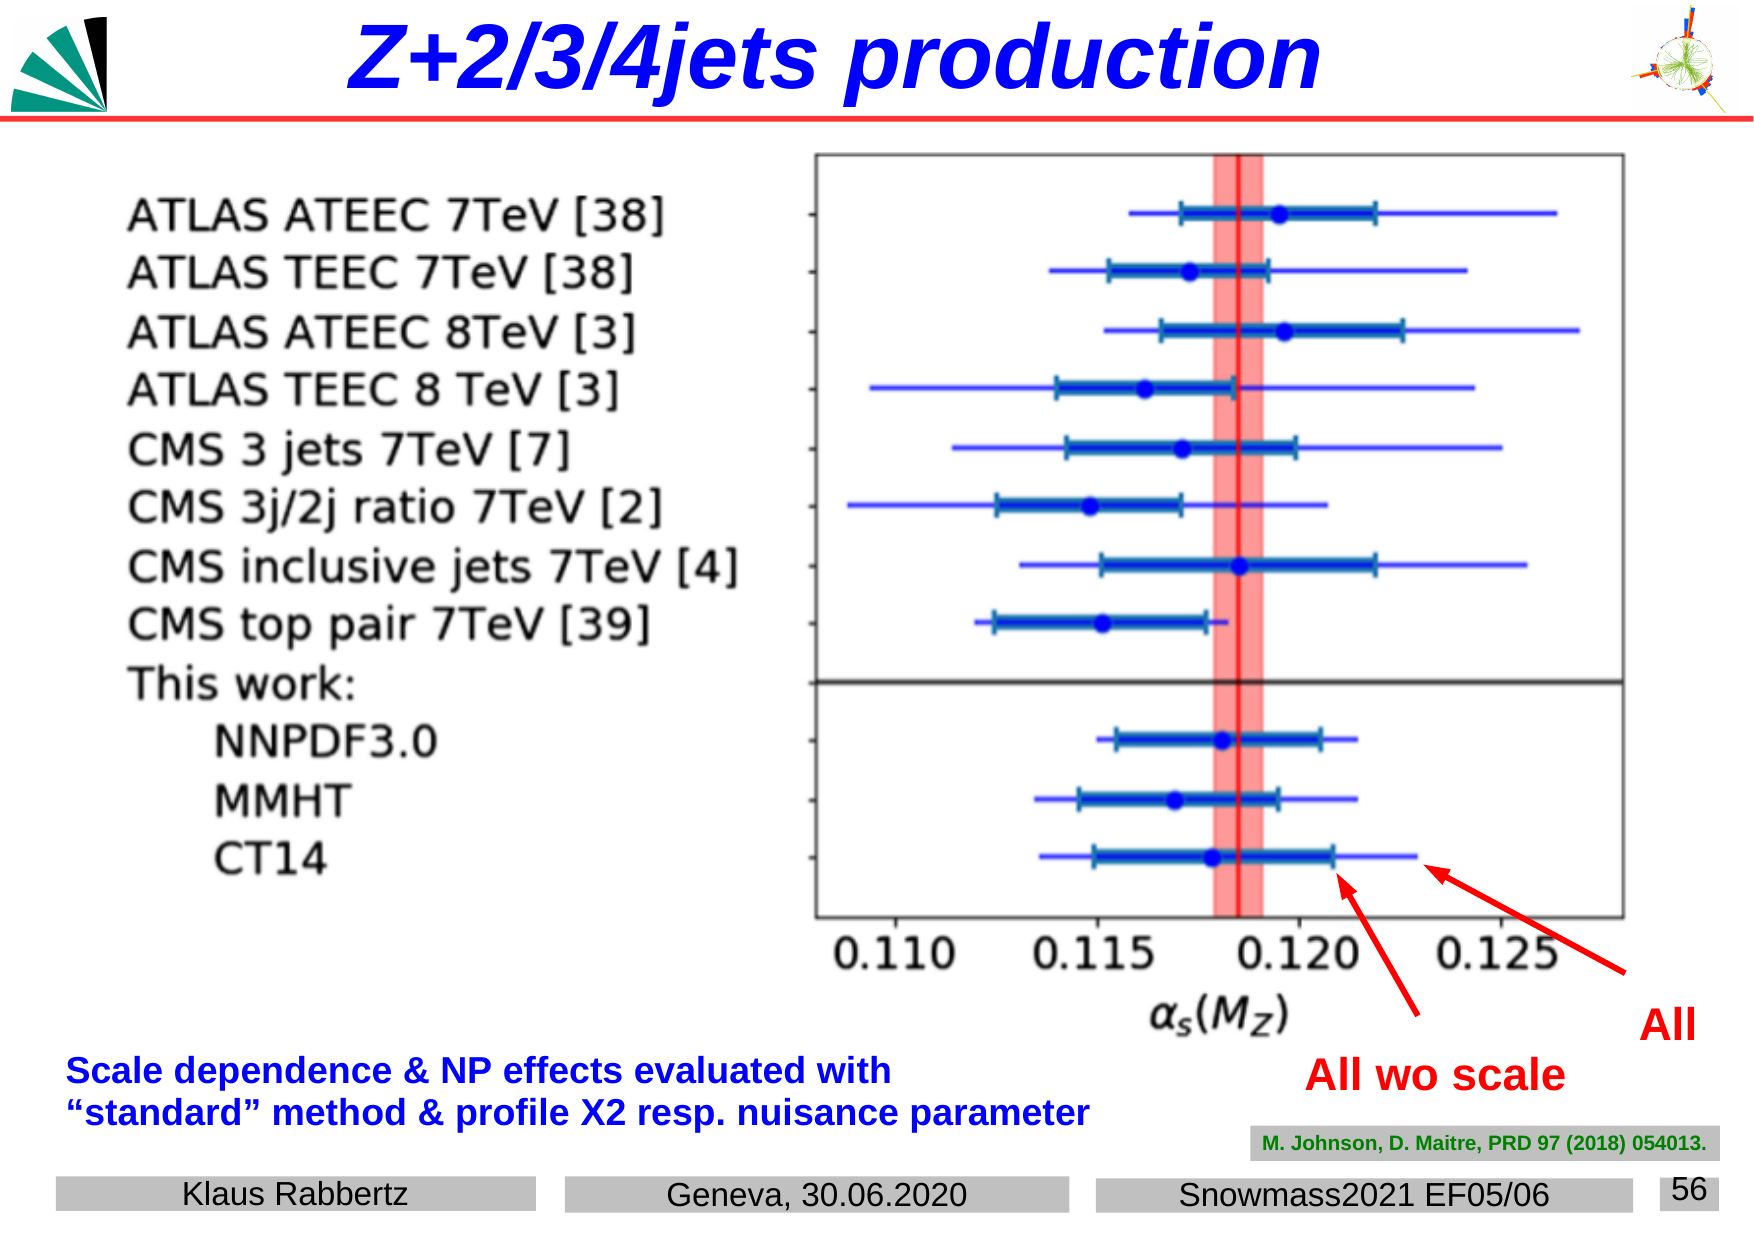

# Z+2/3/4jets production
All
All wo scale
Scale dependence & NP effects evaluated with
“standard” method & profile Χ2 resp. nuisance parameter
M. Johnson, D. Maitre, PRD 97 (2018) 054013.